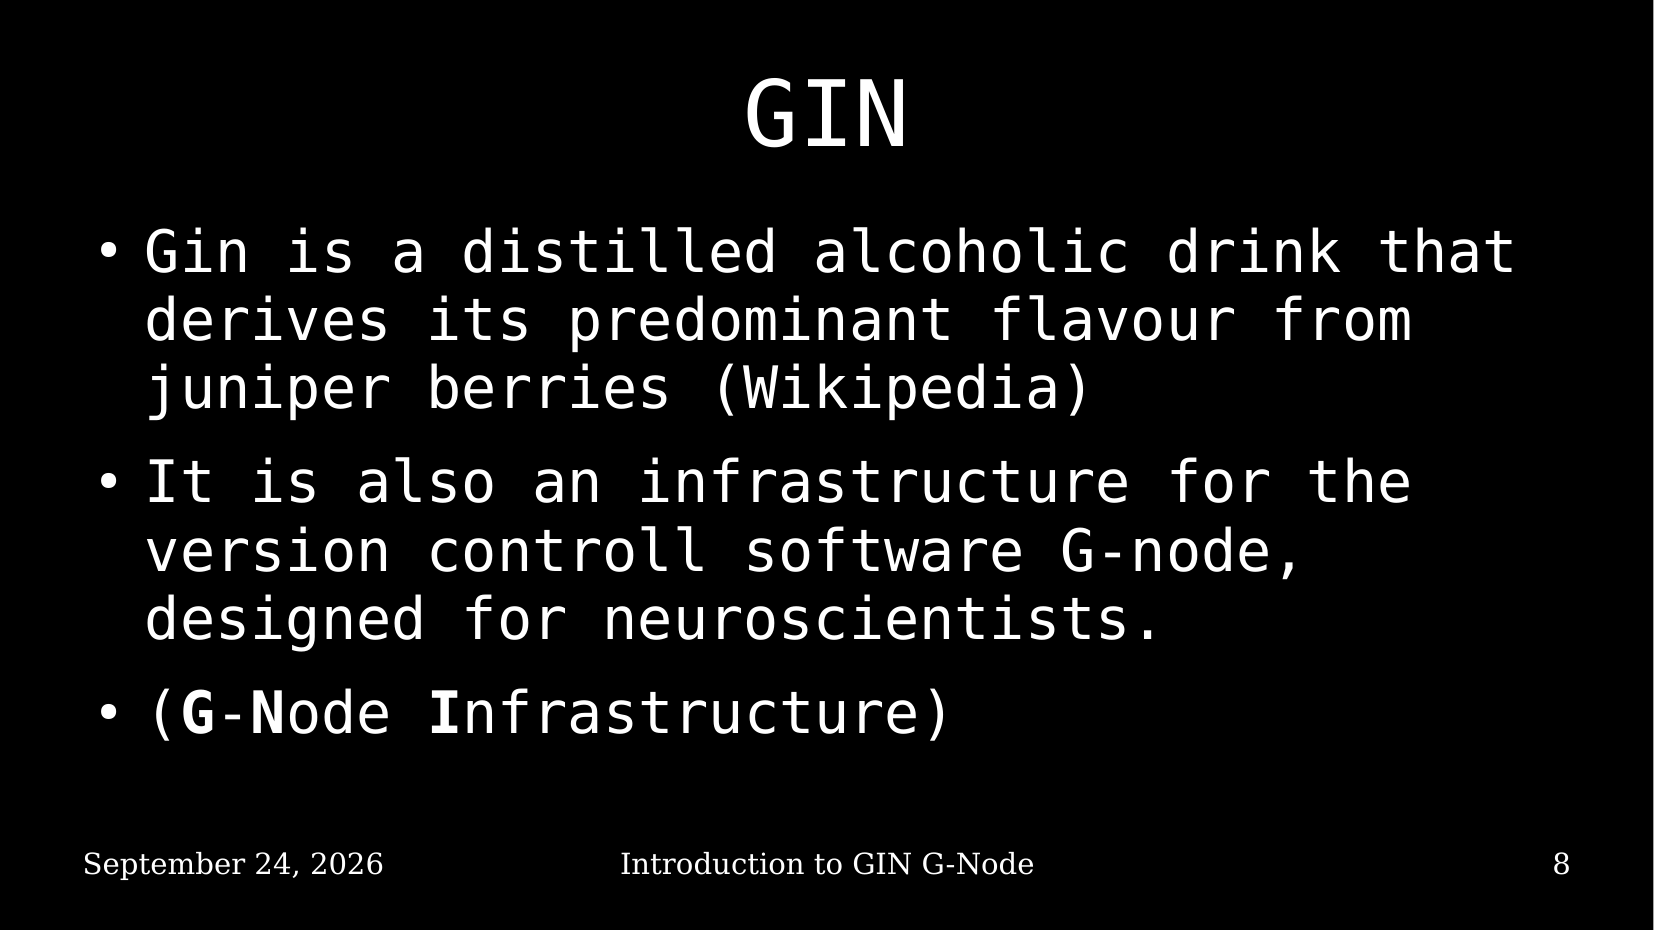

# GIN
Gin is a distilled alcoholic drink that derives its predominant flavour from juniper berries (Wikipedia)
It is also an infrastructure for the version controll software G-node, designed for neuroscientists.
(G-Node Infrastructure)
Introduction to GIN G-Node
8